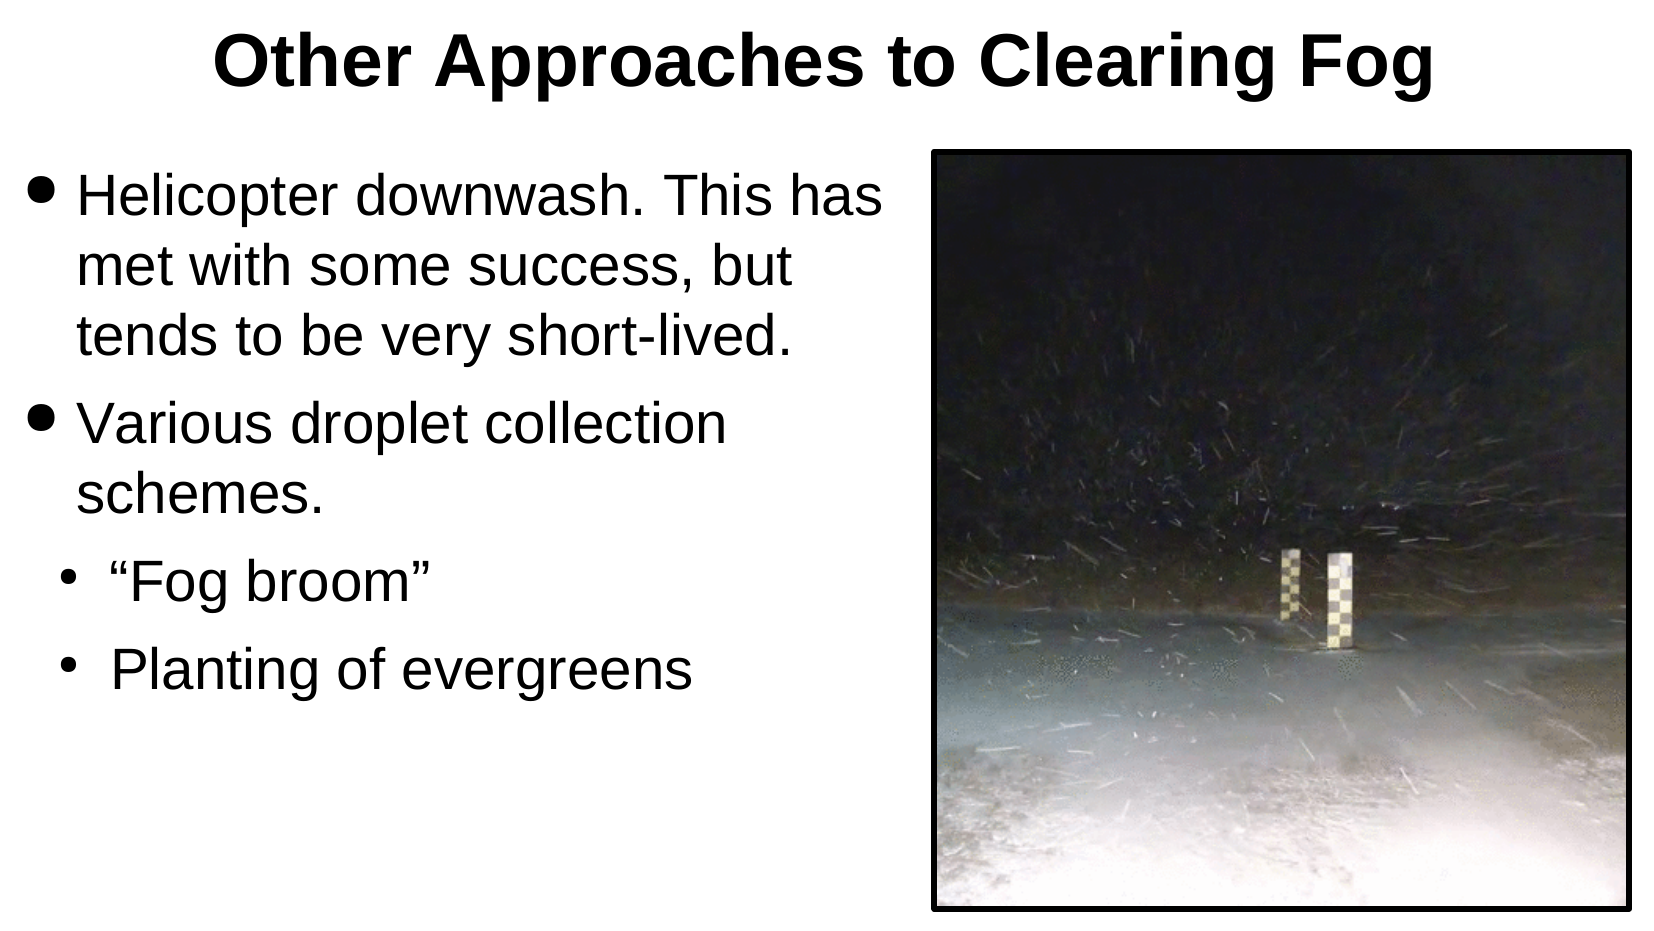

# Other Approaches to Clearing Fog
 Helicopter downwash. This has met with some success, but tends to be very short-lived.
 Various droplet collection schemes.
 “Fog broom”
 Planting of evergreens